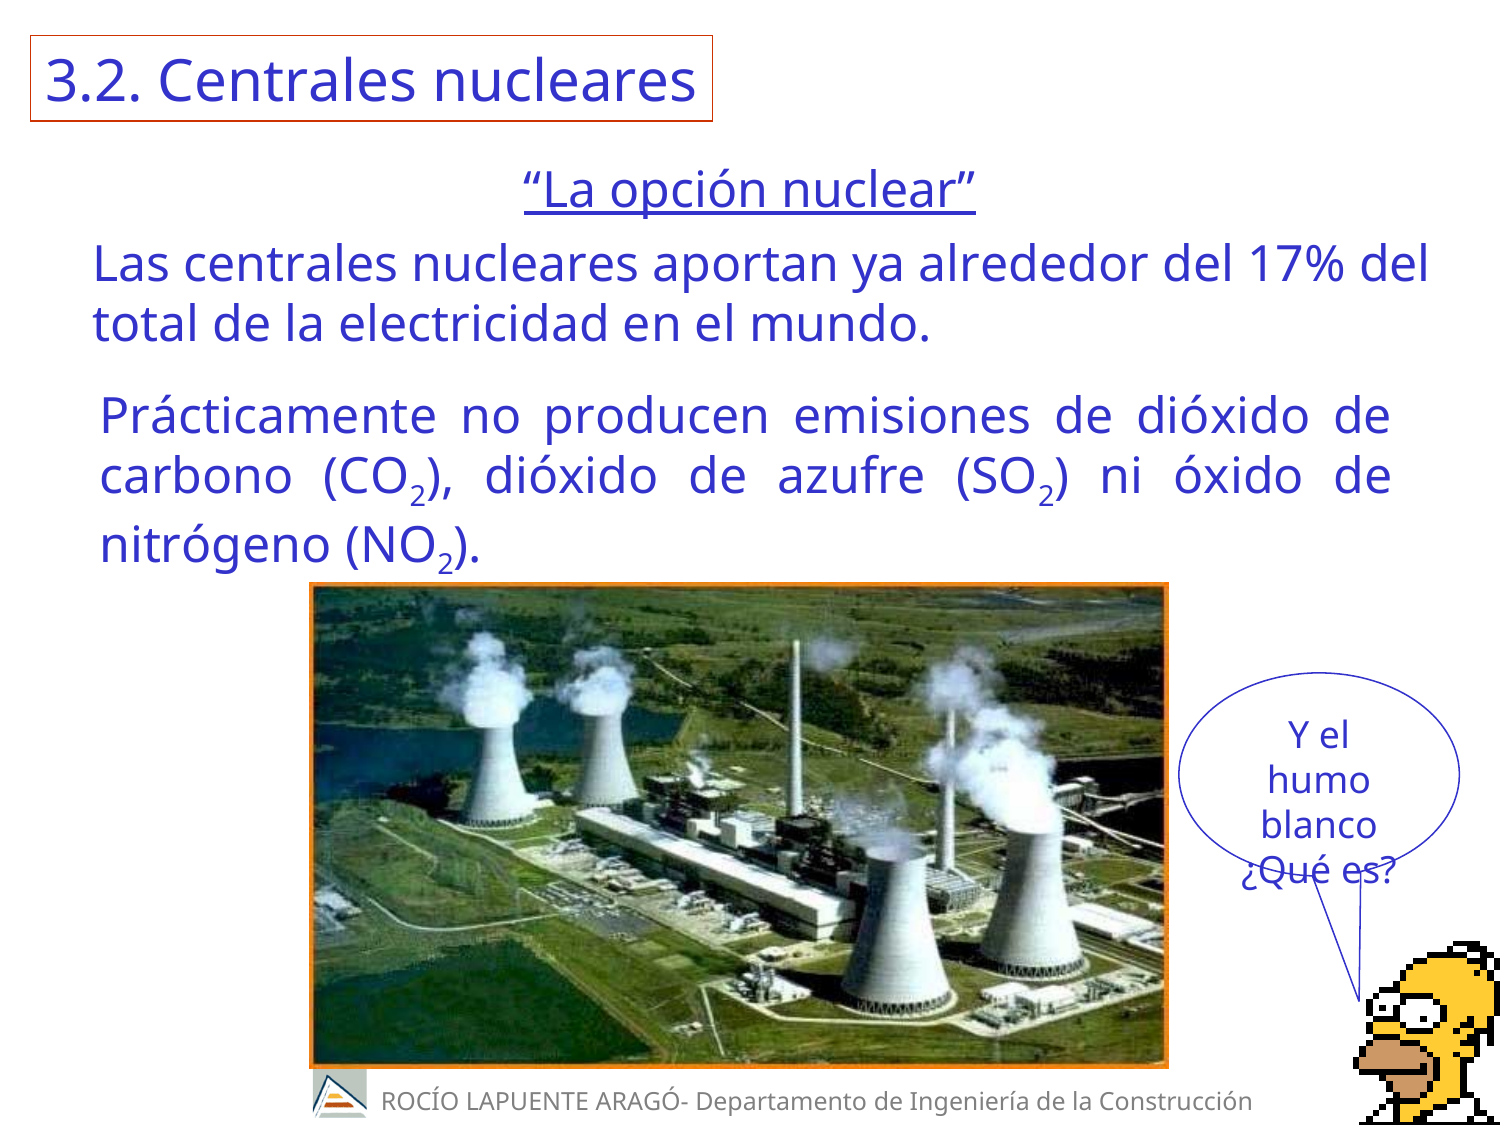

3.2. Centrales nucleares
“La opción nuclear”
Las centrales nucleares aportan ya alrededor del 17% del total de la electricidad en el mundo.
Prácticamente no producen emisiones de dióxido de carbono (CO2), dióxido de azufre (SO2) ni óxido de nitrógeno (NO2).
Y el humo blanco ¿Qué es?